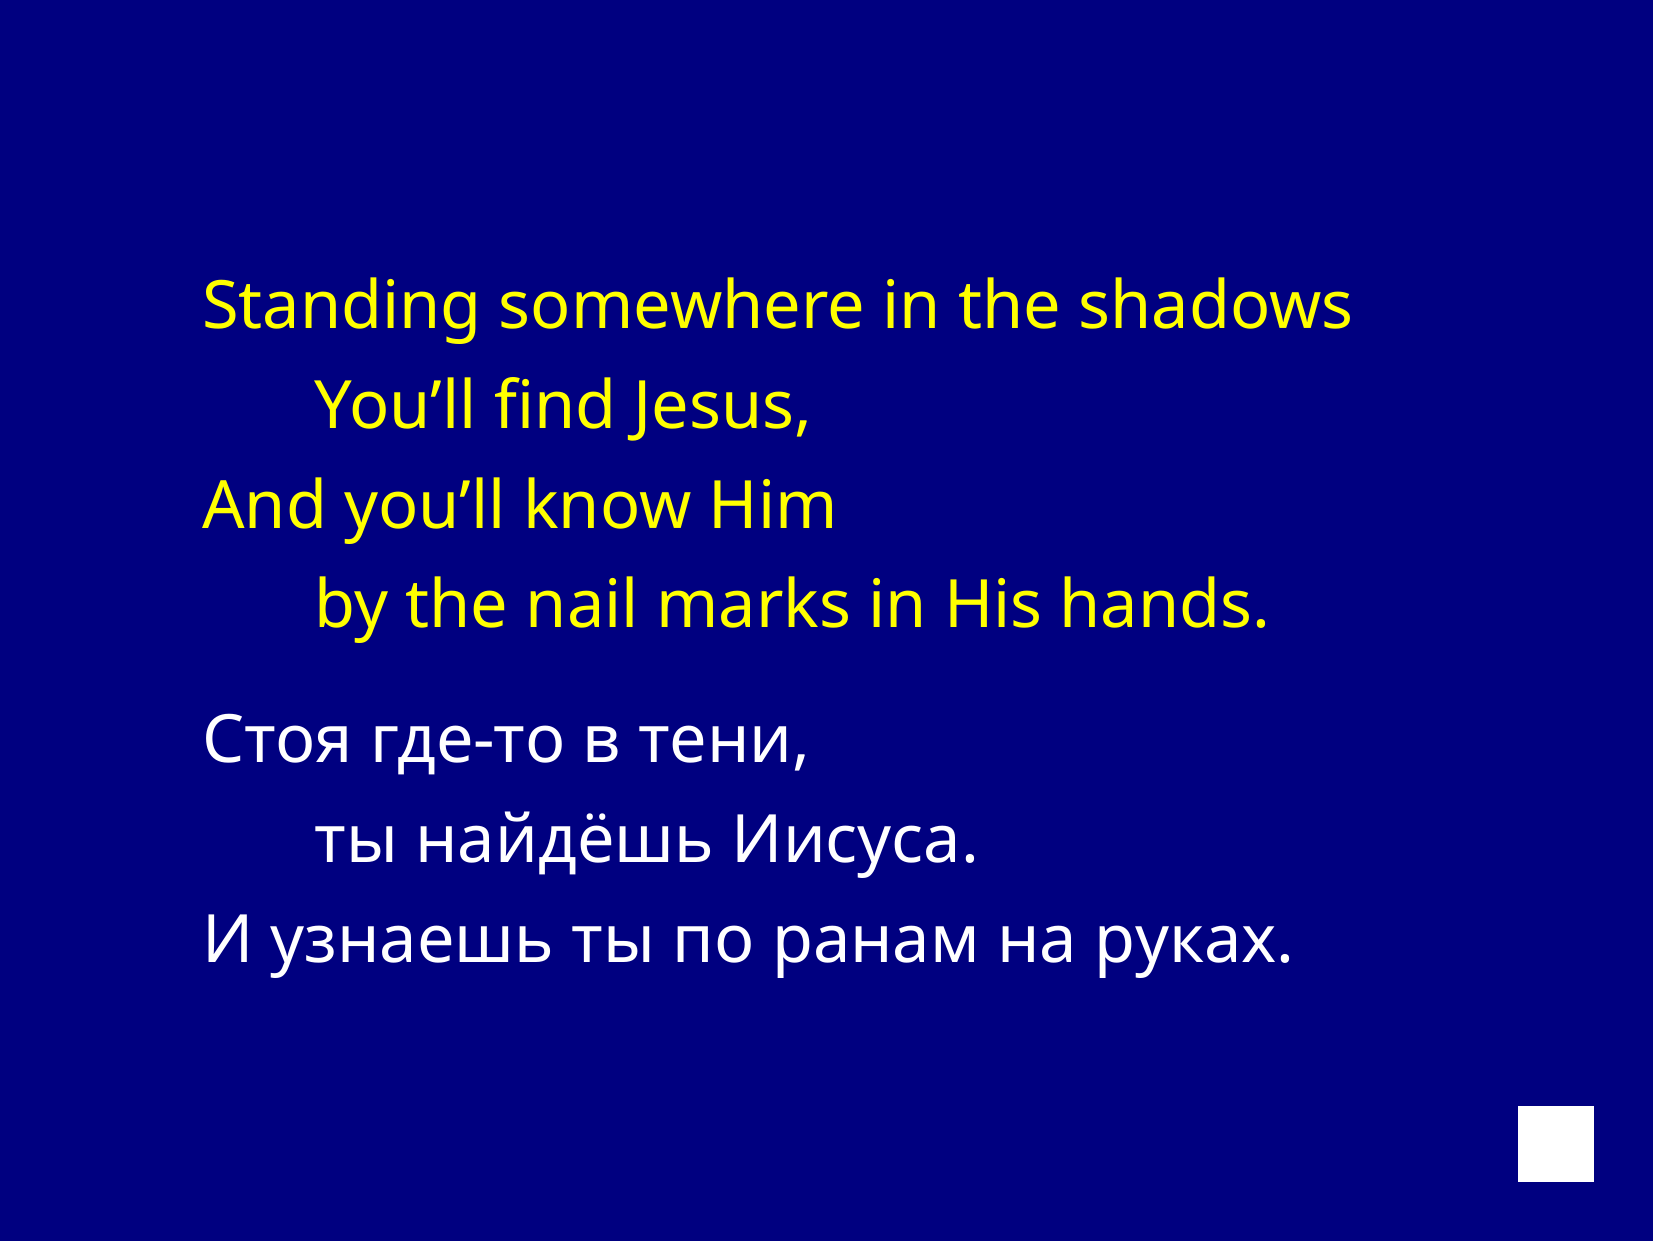

Standing somewhere in the shadows
		You’ll find Jesus,
	And you’ll know Him
		by the nail marks in His hands.
	Стоя где-то в тени,
		ты найдёшь Иисуса.
	И узнаешь ты по ранам на руках.